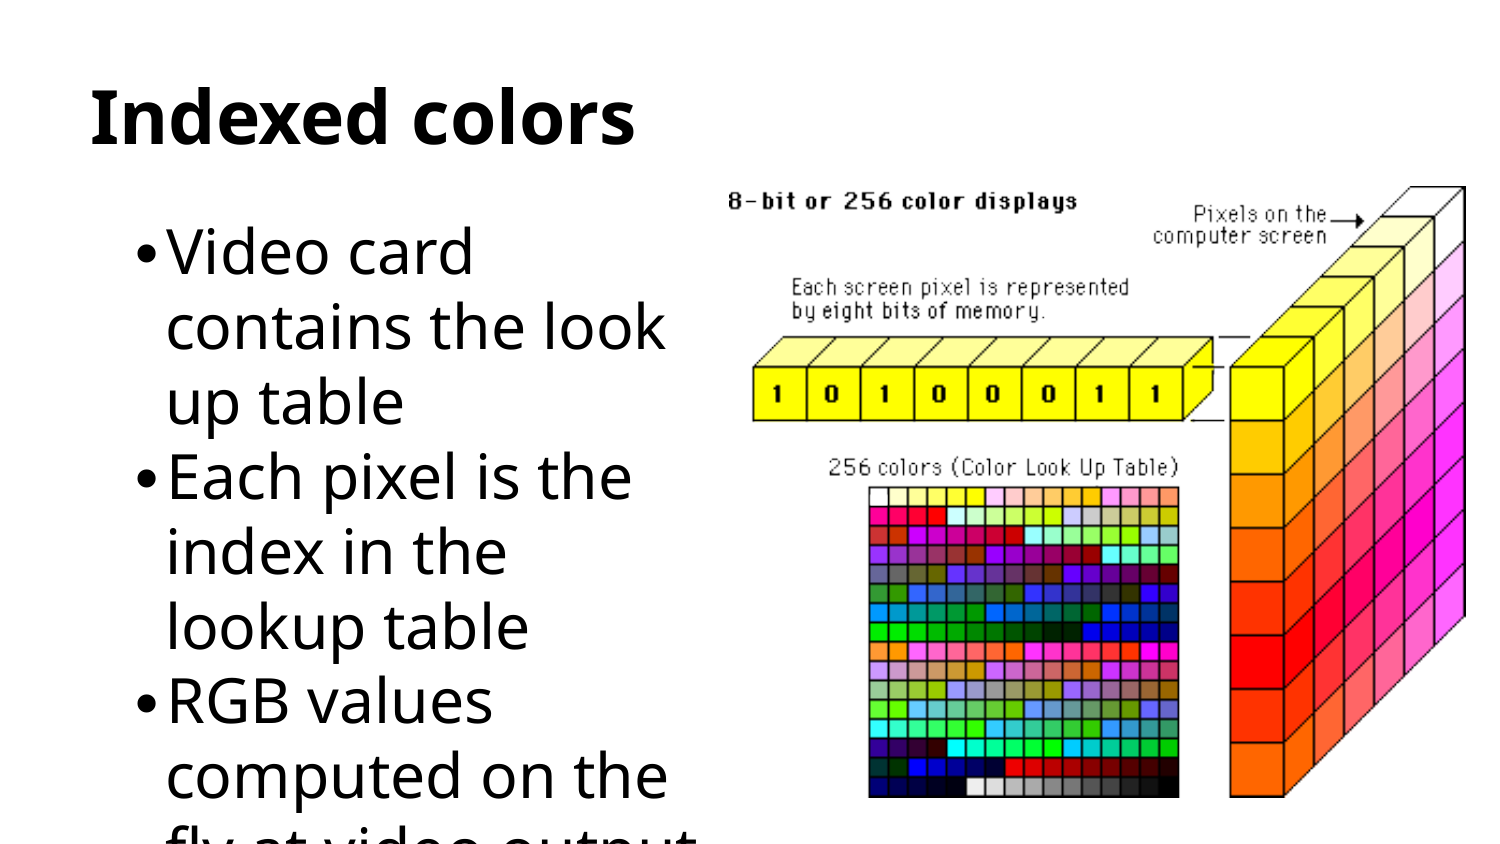

# Indexed colors
Video card contains the look up table
Each pixel is the index in the lookup table
RGB values computed on the fly at video output